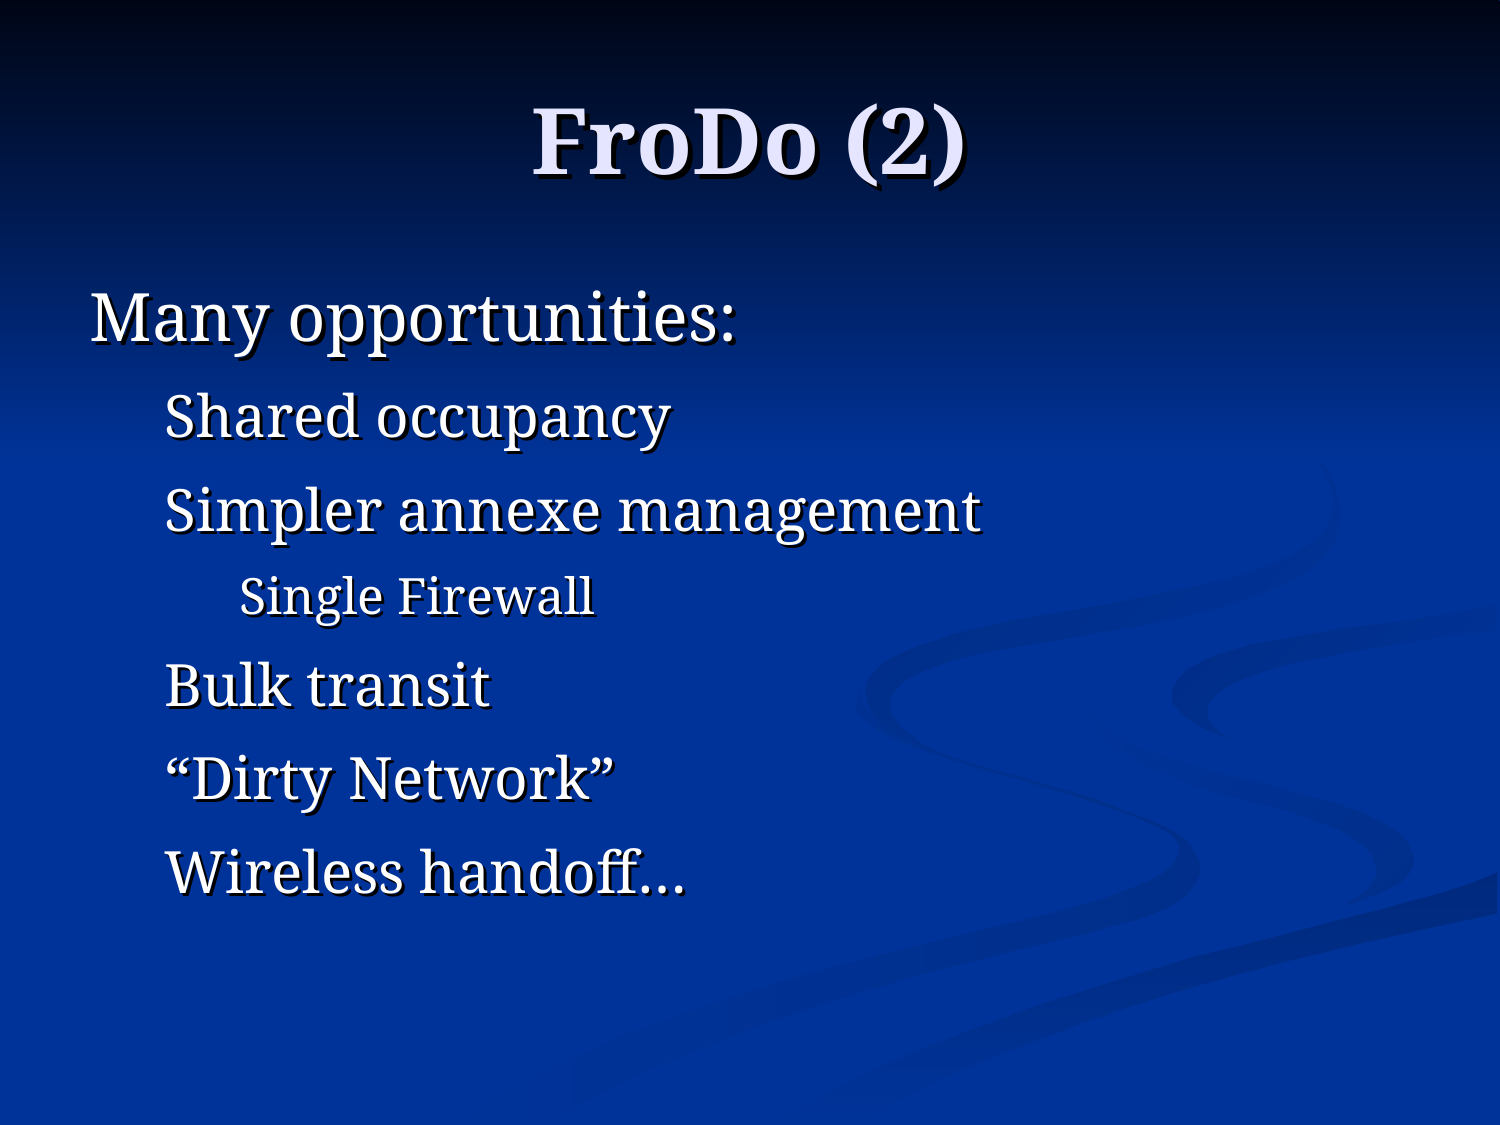

# FroDo (2)
Many opportunities:
Shared occupancy
Simpler annexe management
Single Firewall
Bulk transit
“Dirty Network”
Wireless handoff…